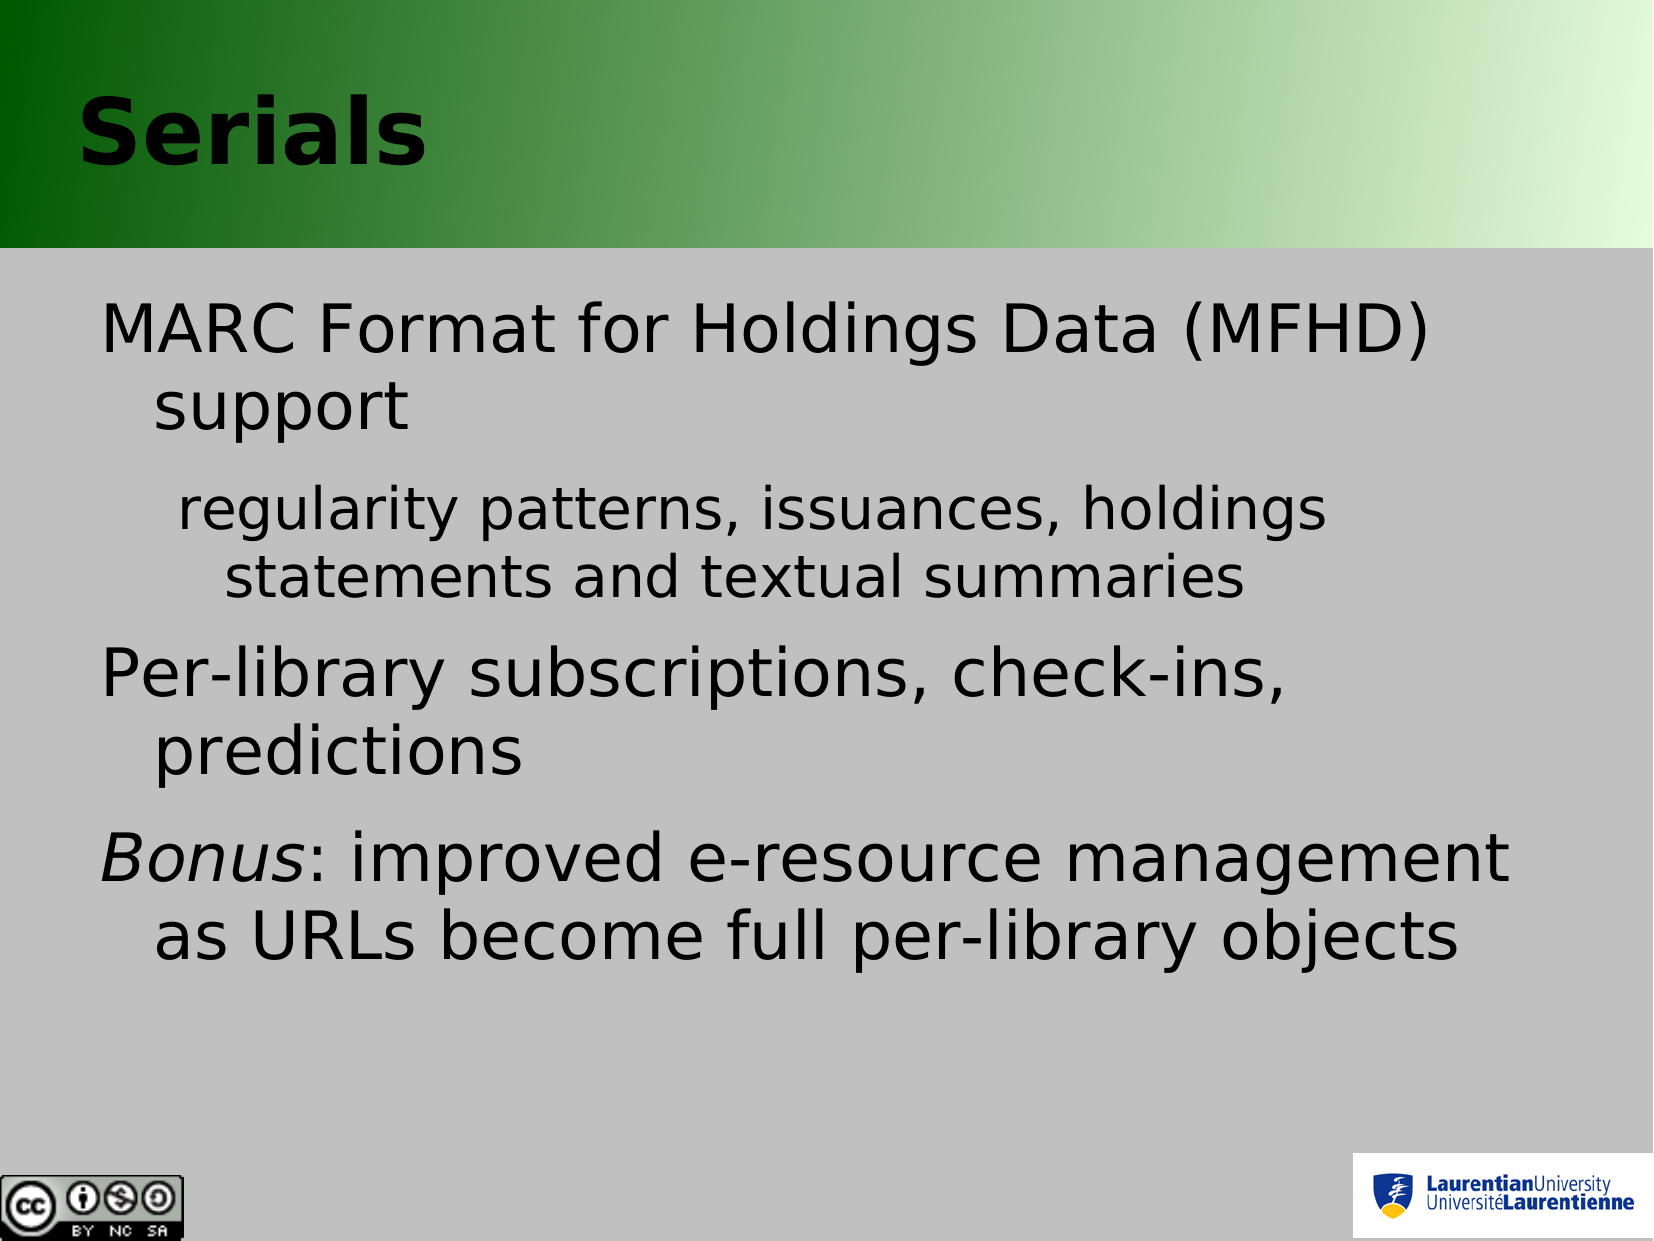

# Serials
MARC Format for Holdings Data (MFHD) support
regularity patterns, issuances, holdings statements and textual summaries
Per-library subscriptions, check-ins, predictions
Bonus: improved e-resource management as URLs become full per-library objects